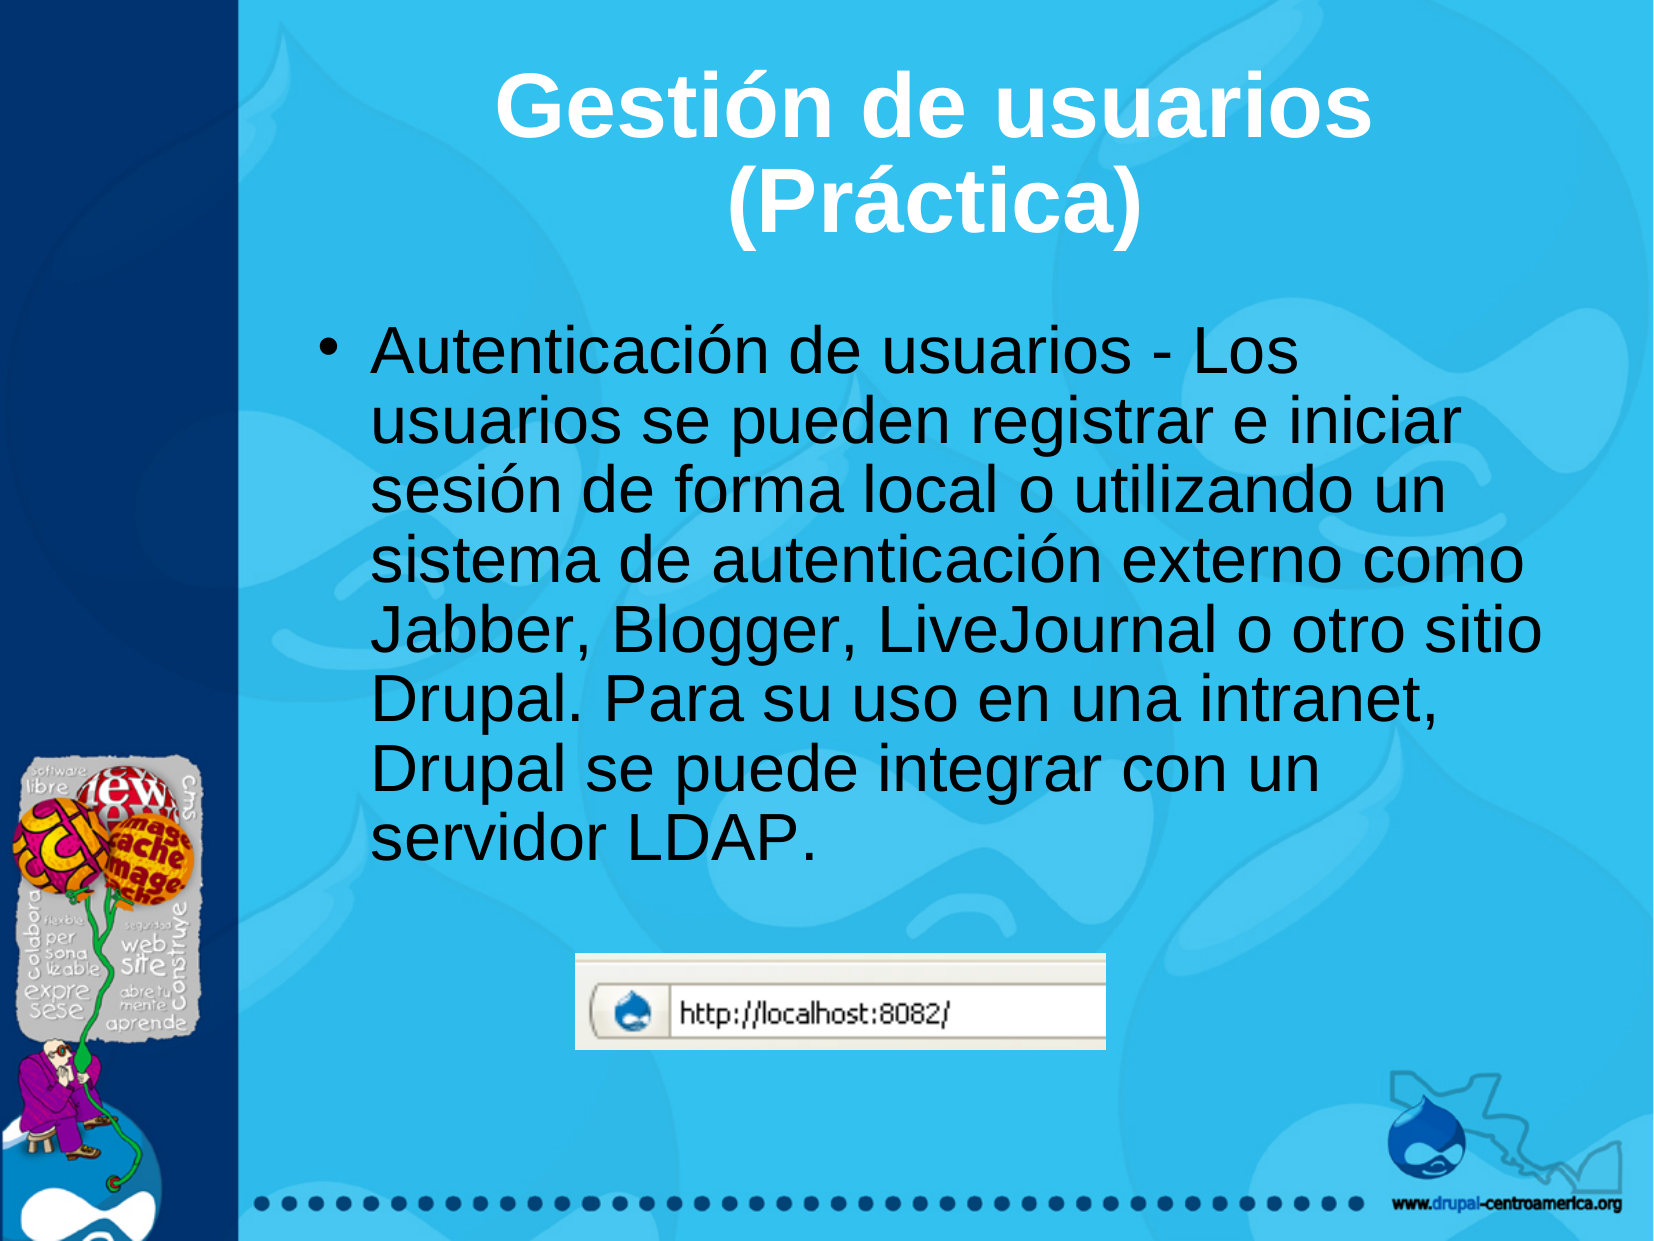

# Gestión de usuarios (Práctica)
Autenticación de usuarios - Los usuarios se pueden registrar e iniciar sesión de forma local o utilizando un sistema de autenticación externo como Jabber, Blogger, LiveJournal o otro sitio Drupal. Para su uso en una intranet, Drupal se puede integrar con un servidor LDAP.